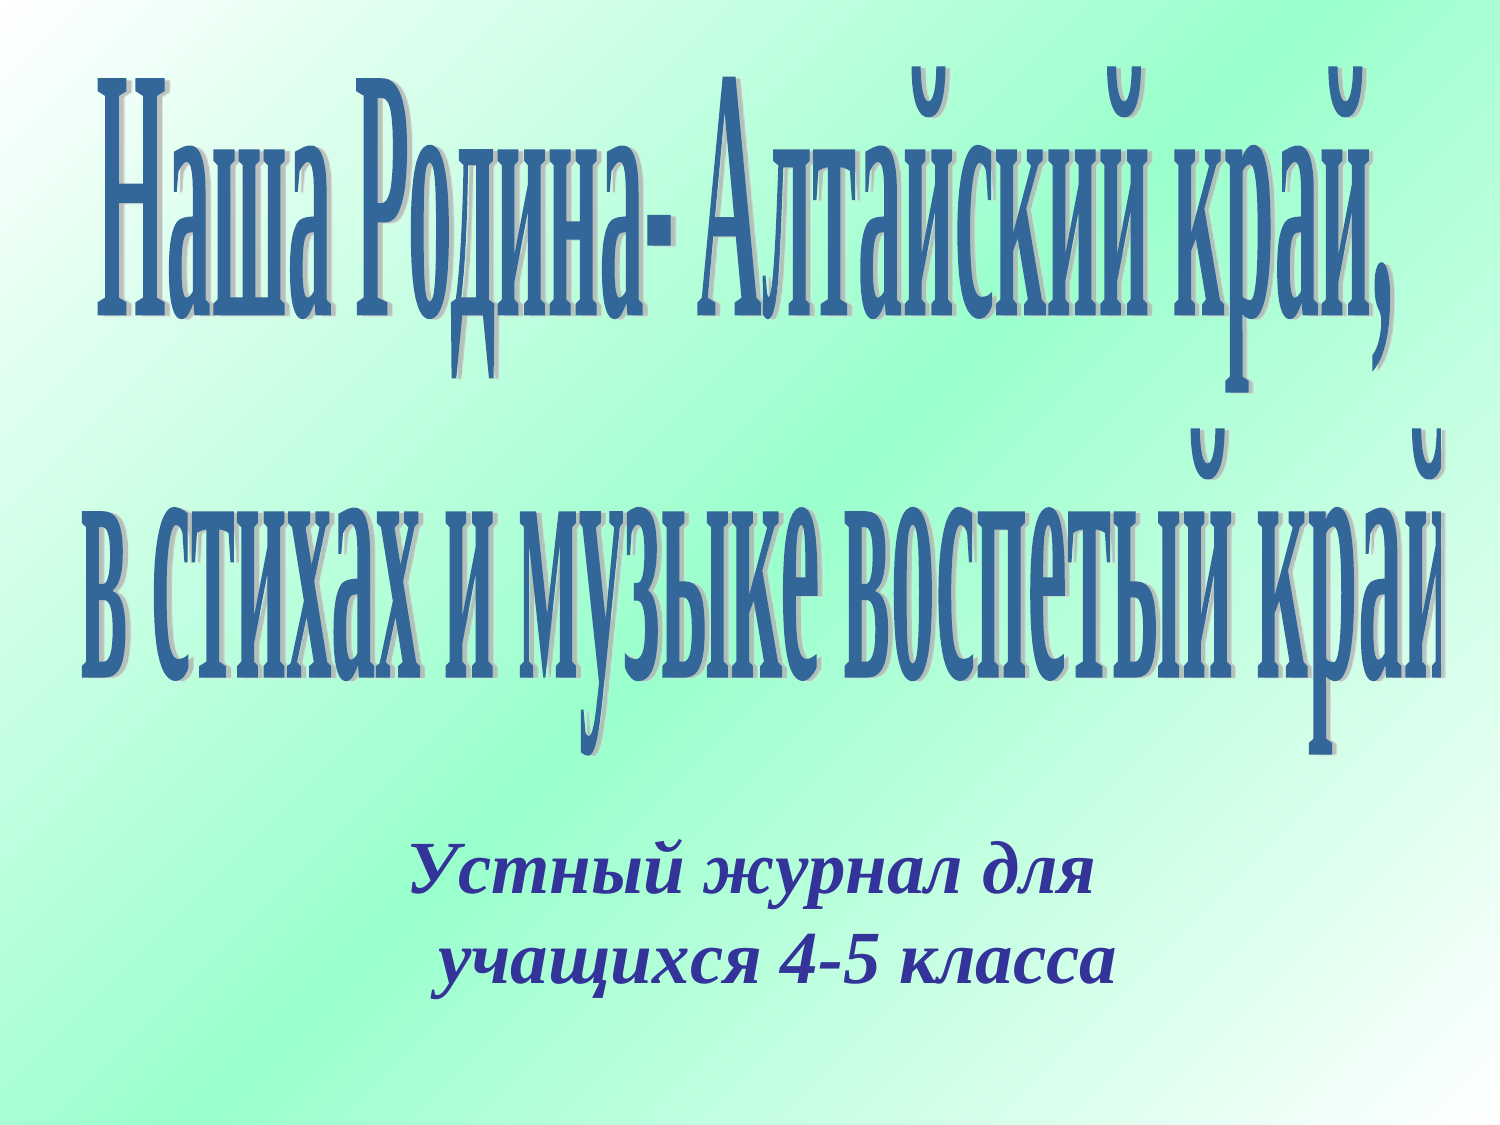

Наша Родина- Алтайский край,
 в стихах и музыке воспетый край
# Устный журнал для учащихся 4-5 класса